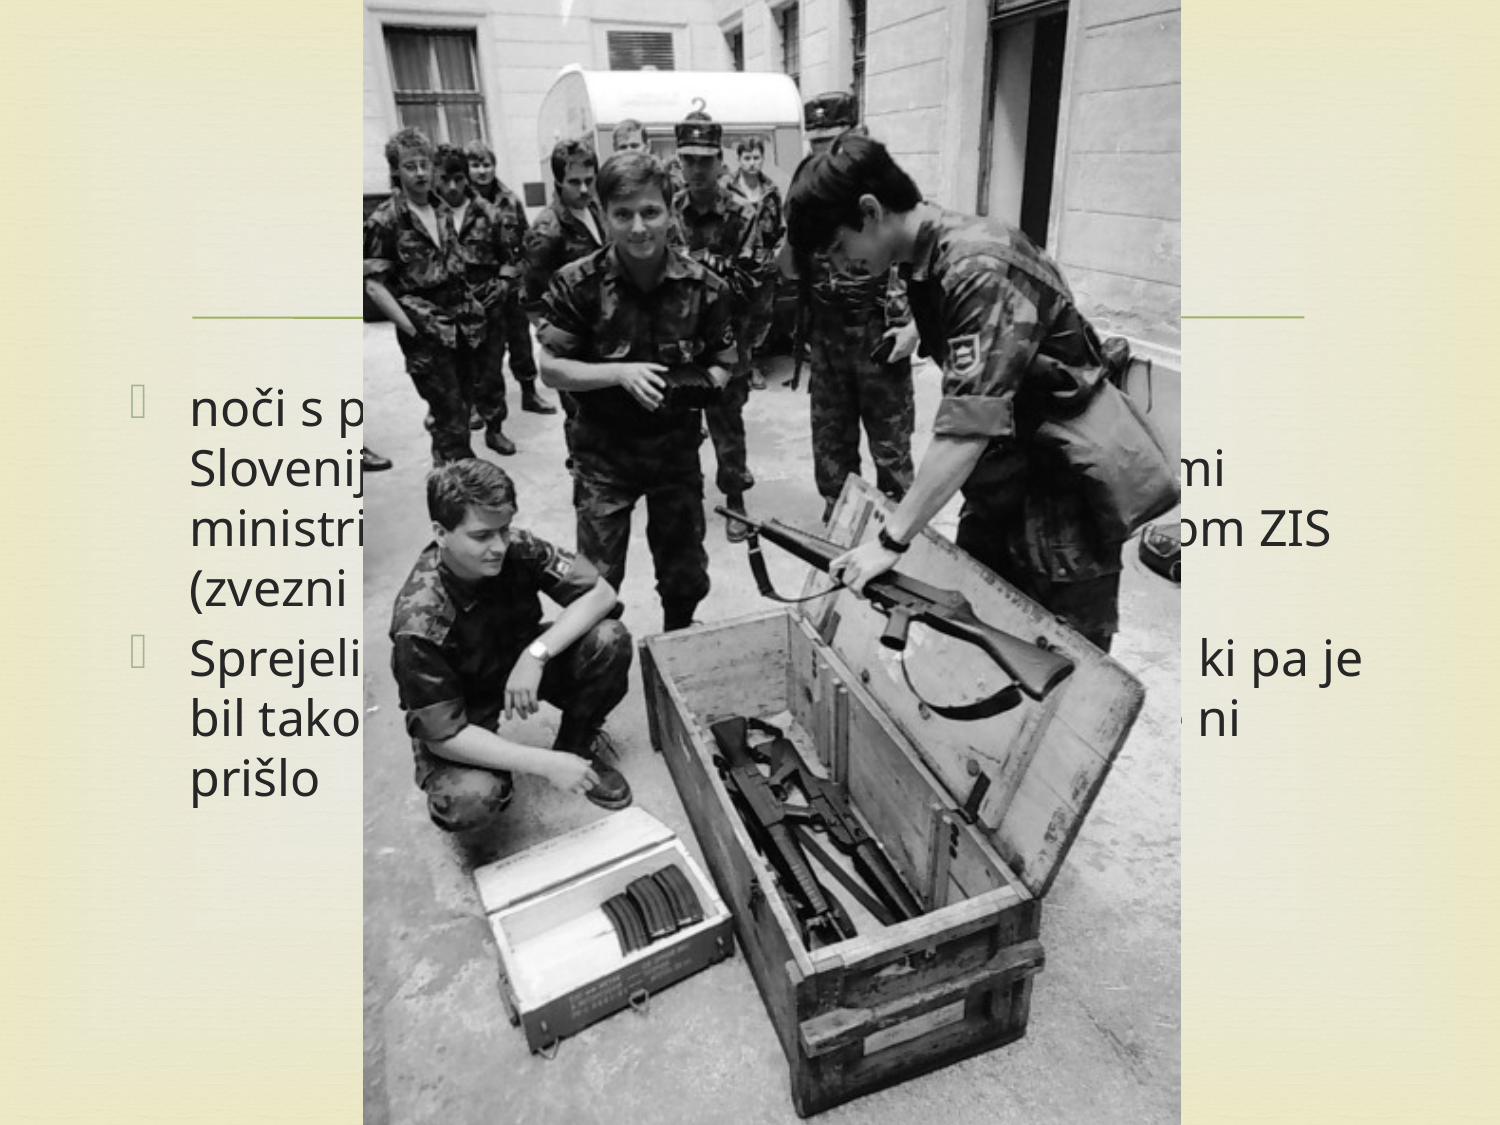

# noči s petka na soboto so se predstavniki Slovenije v Zagrebu sestali s tremi zunanjimi ministri Evropske skupnosti in predsednikom ZIS (zvezni izvršni svet)
Sprejeli so dogovor o ustavitvi sovražnosti, ki pa je bil tako nejasen, da do njegove uresničitve ni prišlo